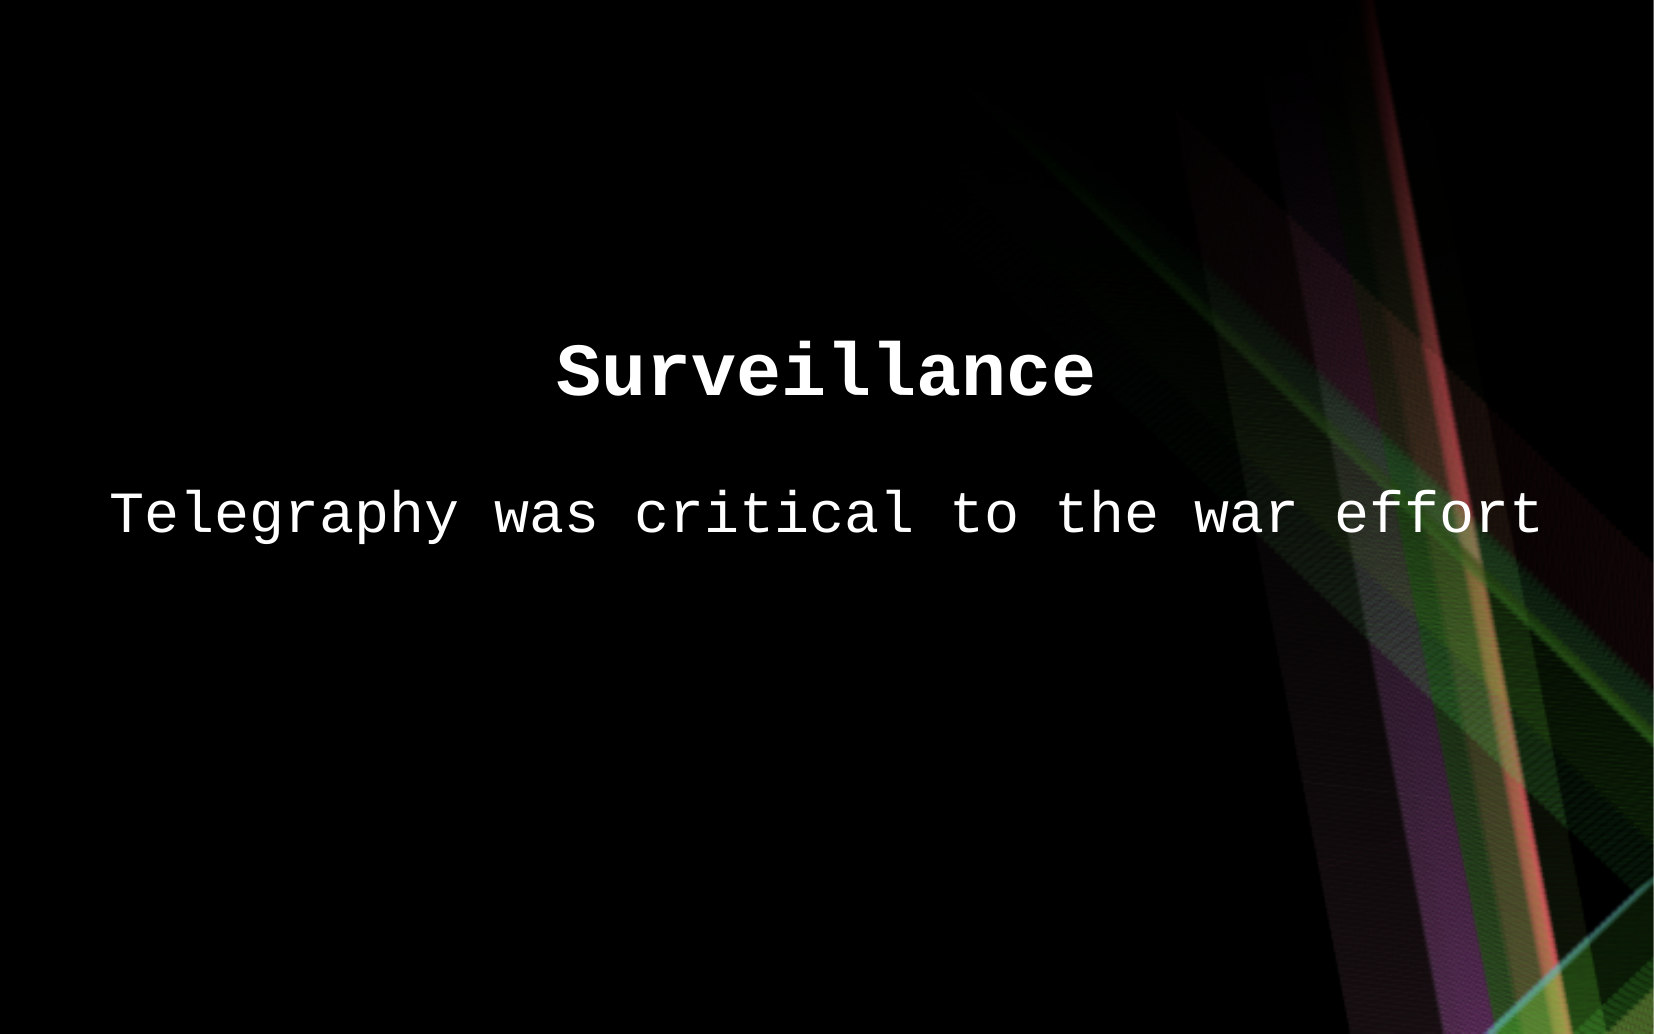

# Surveillance
Telegraphy was critical to the war effort